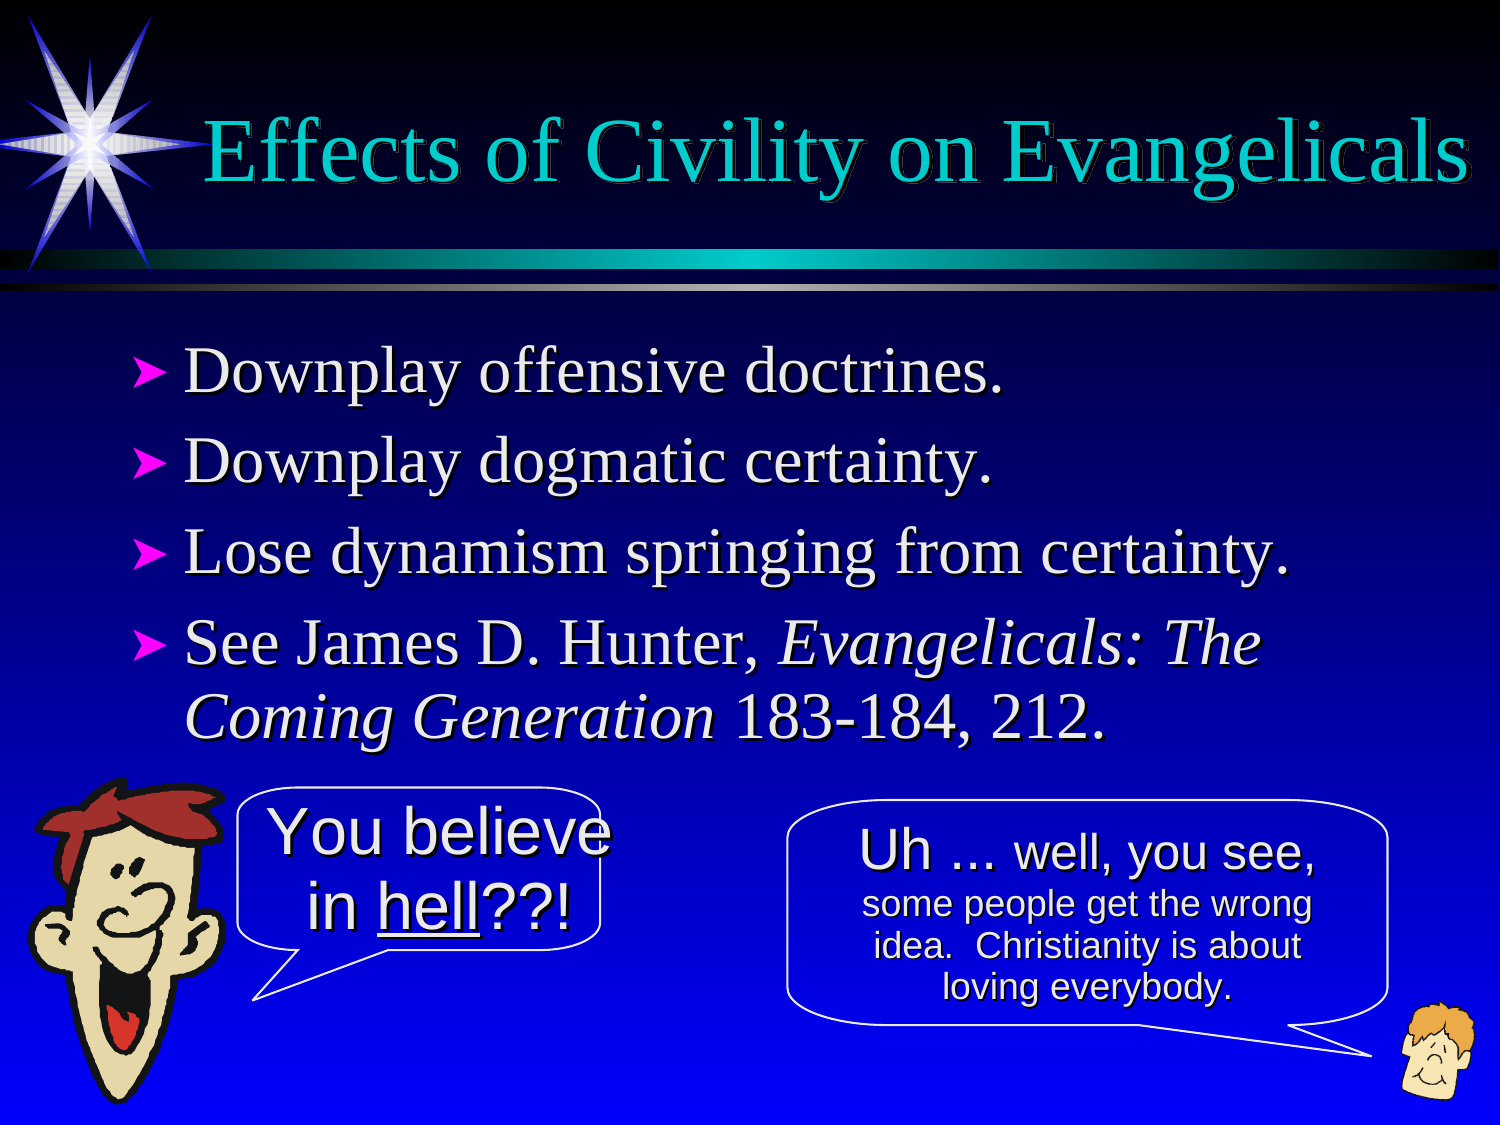

# Effects of Civility on Evangelicals
Downplay offensive doctrines.
Downplay dogmatic certainty.
Lose dynamism springing from certainty.
See James D. Hunter, Evangelicals: The Coming Generation 183-184, 212.
You believe
in hell??!
Uh ... well, you see, some people get the wrong idea. Christianity is about loving everybody.